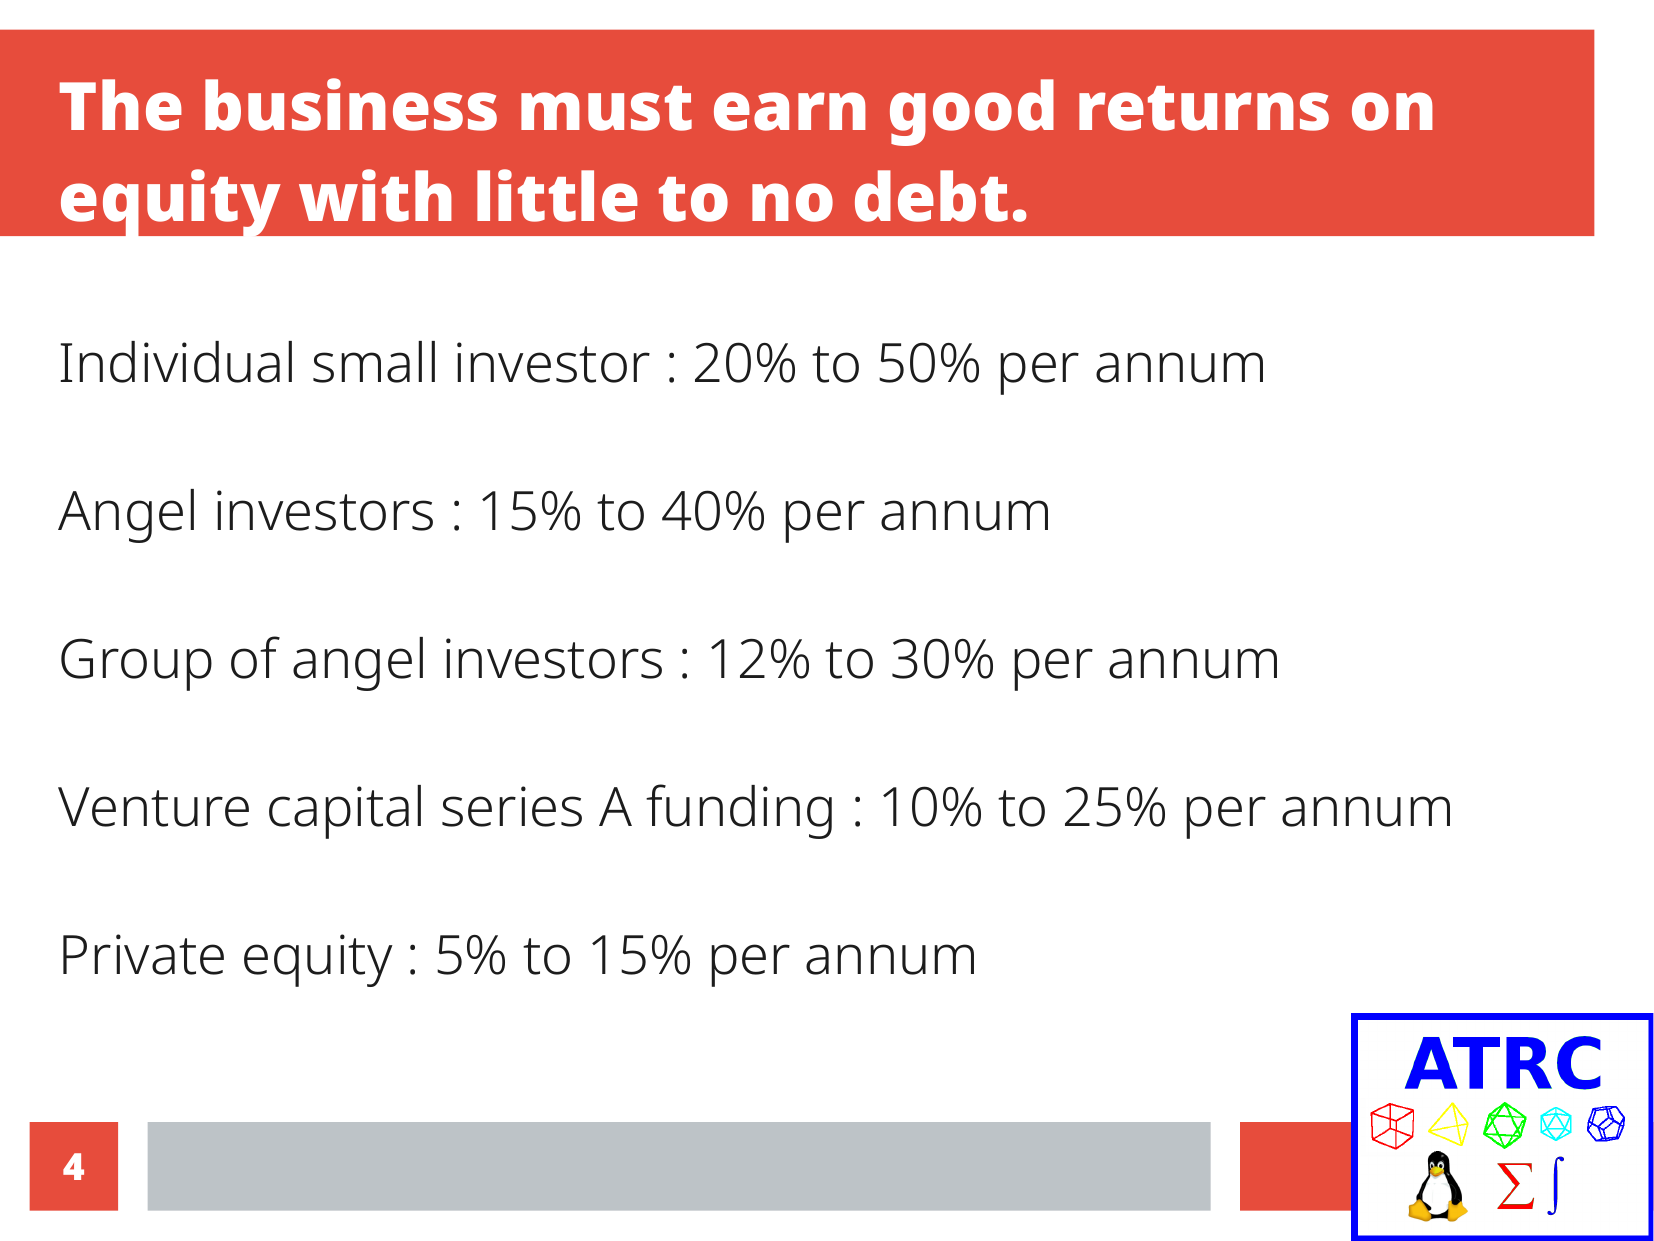

# The business must earn good returns on equity with little to no debt.
Individual small investor : 20% to 50% per annum
Angel investors : 15% to 40% per annum
Group of angel investors : 12% to 30% per annum
Venture capital series A funding : 10% to 25% per annum
Private equity : 5% to 15% per annum
4